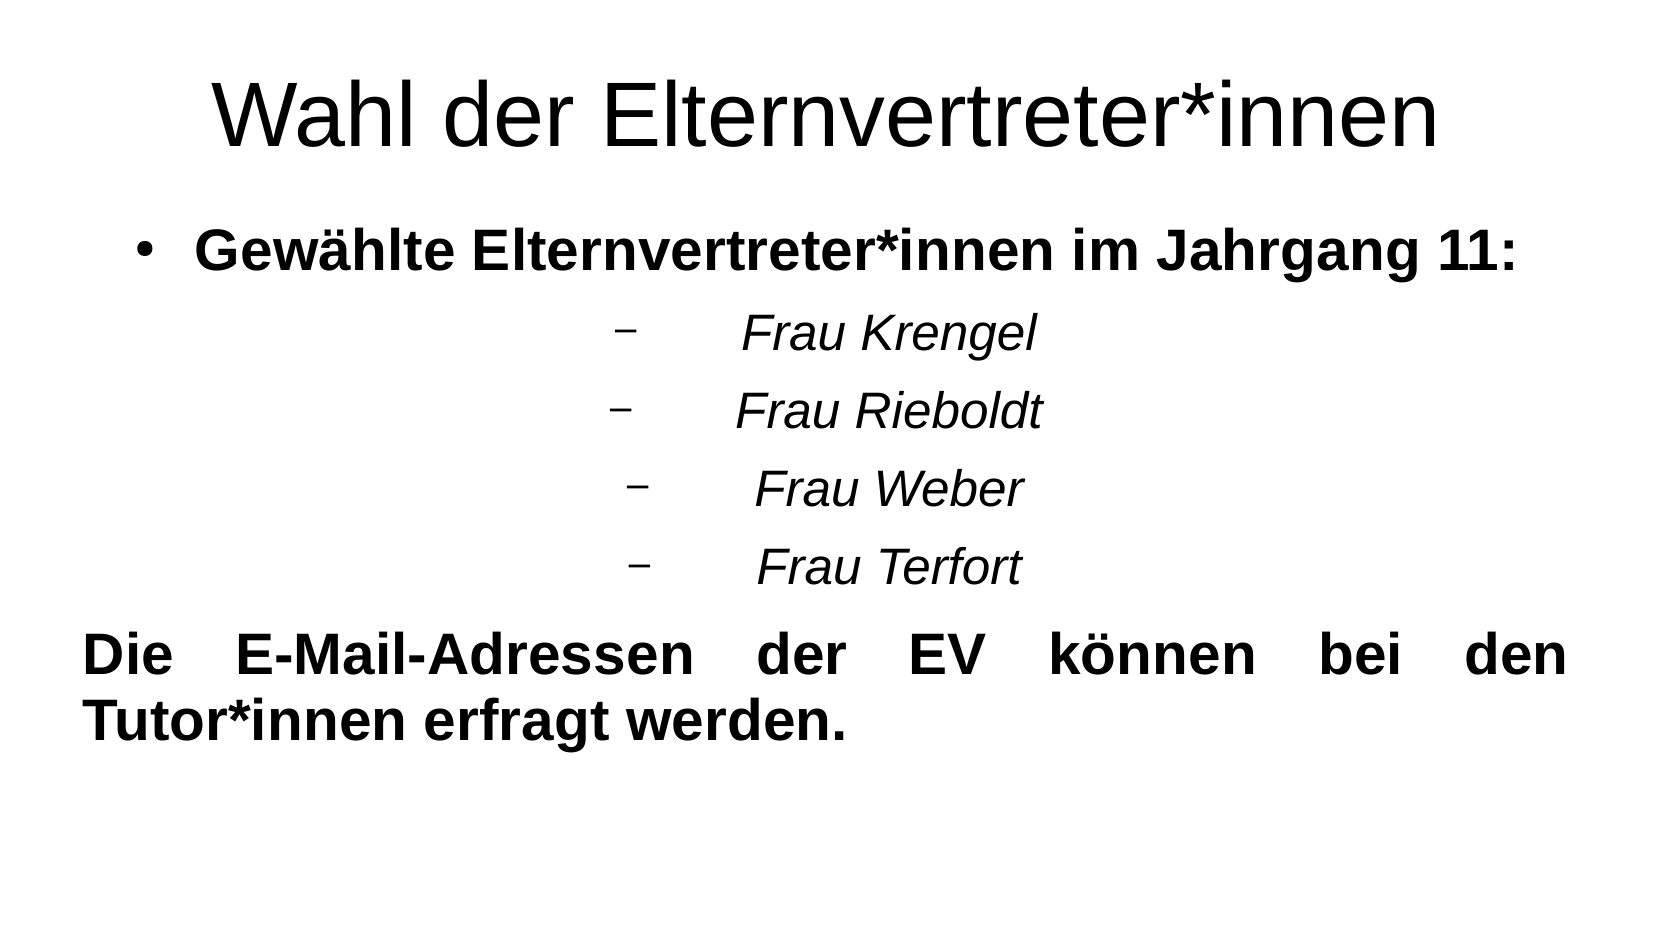

# Wahl der Elternvertreter*innen
Gewählte Elternvertreter*innen im Jahrgang 11:
Frau Krengel
Frau Rieboldt
Frau Weber
Frau Terfort
Die E-Mail-Adressen der EV können bei den Tutor*innen erfragt werden.